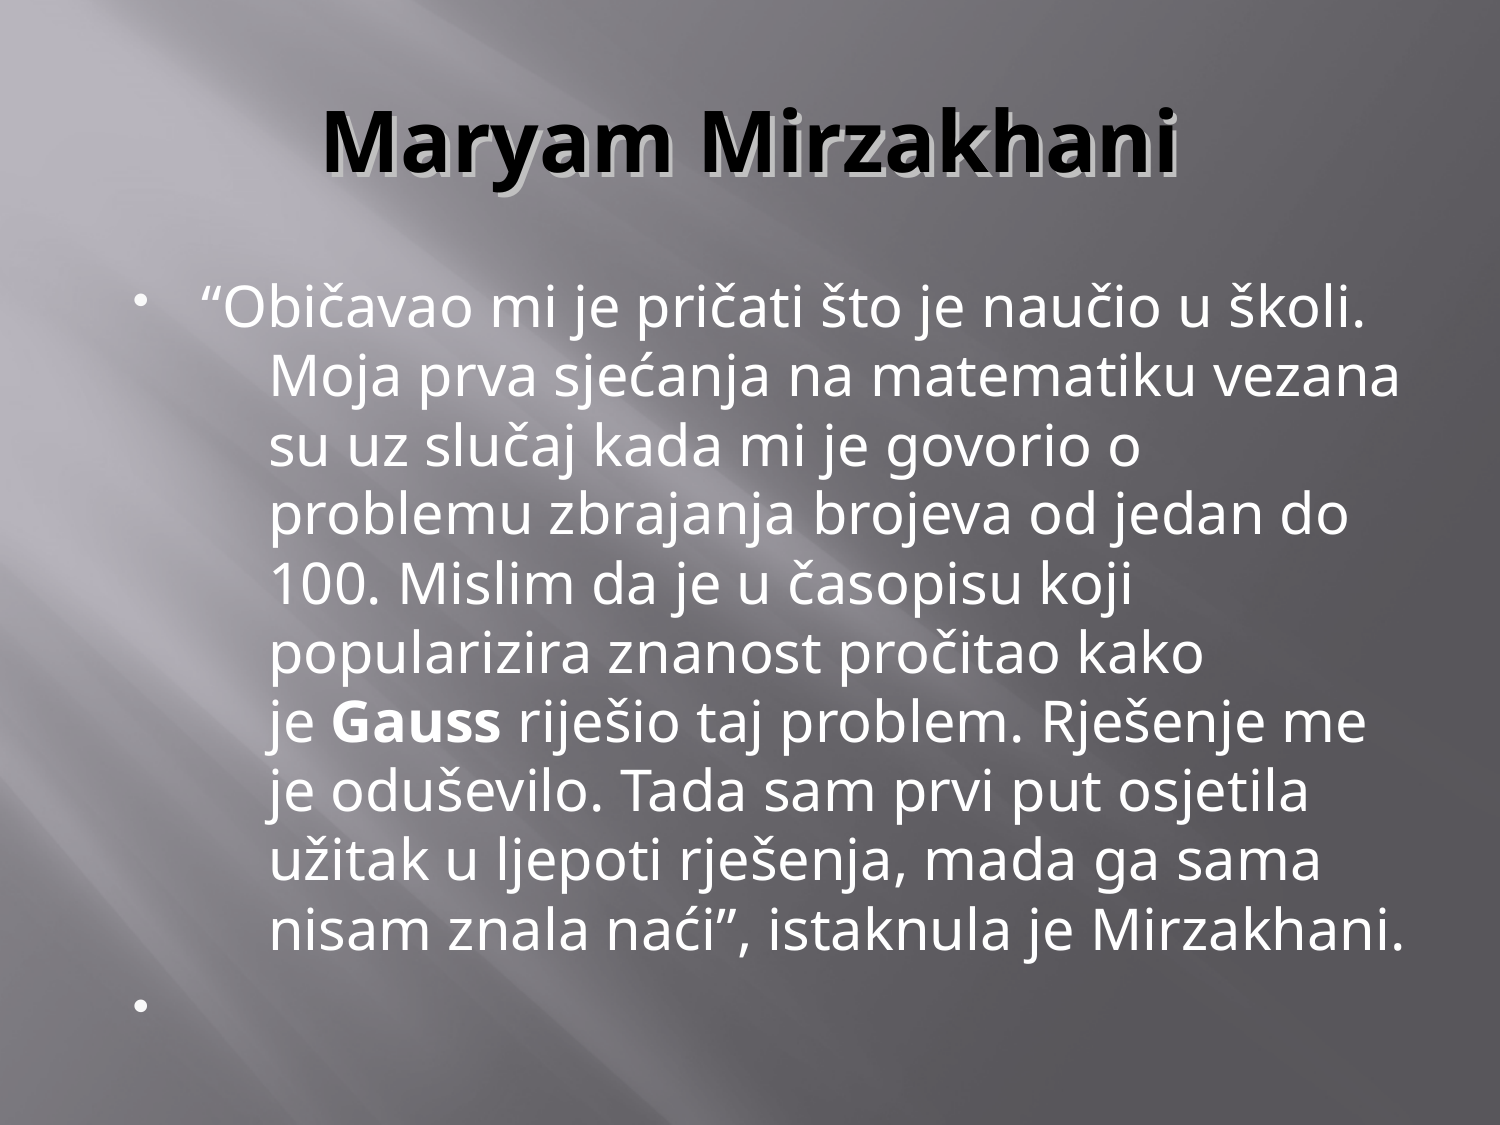

# Maryam Mirzakhani
“Običavao mi je pričati što je naučio u školi. Moja prva sjećanja na matematiku vezana su uz slučaj kada mi je govorio o problemu zbrajanja brojeva od jedan do 100. Mislim da je u časopisu koji popularizira znanost pročitao kako je Gauss riješio taj problem. Rješenje me je oduševilo. Tada sam prvi put osjetila užitak u ljepoti rješenja, mada ga sama nisam znala naći”, istaknula je Mirzakhani.